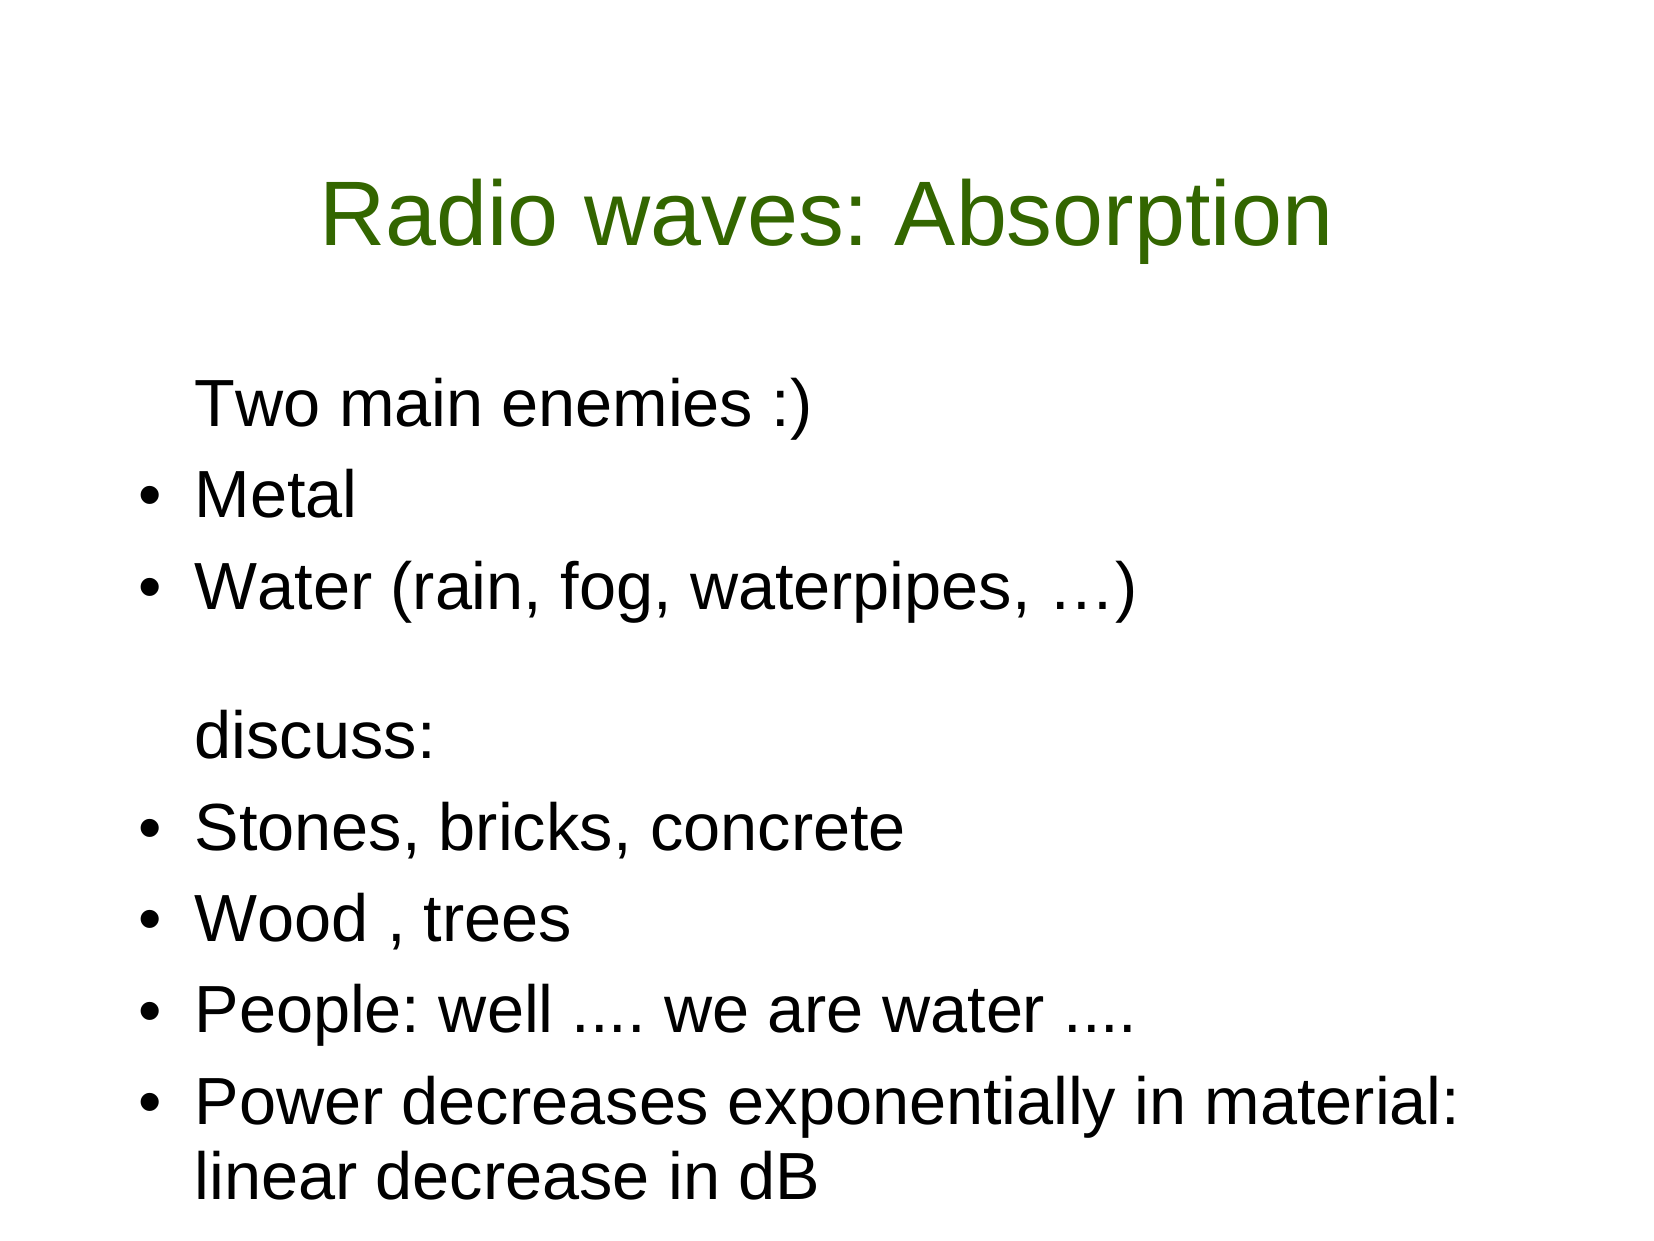

# Radio waves: Absorption
Two main enemies :)
Metal
Water (rain, fog, waterpipes, …)
discuss:
Stones, bricks, concrete
Wood , trees
People: well .... we are water ....
Power decreases exponentially in material: linear decrease in dB